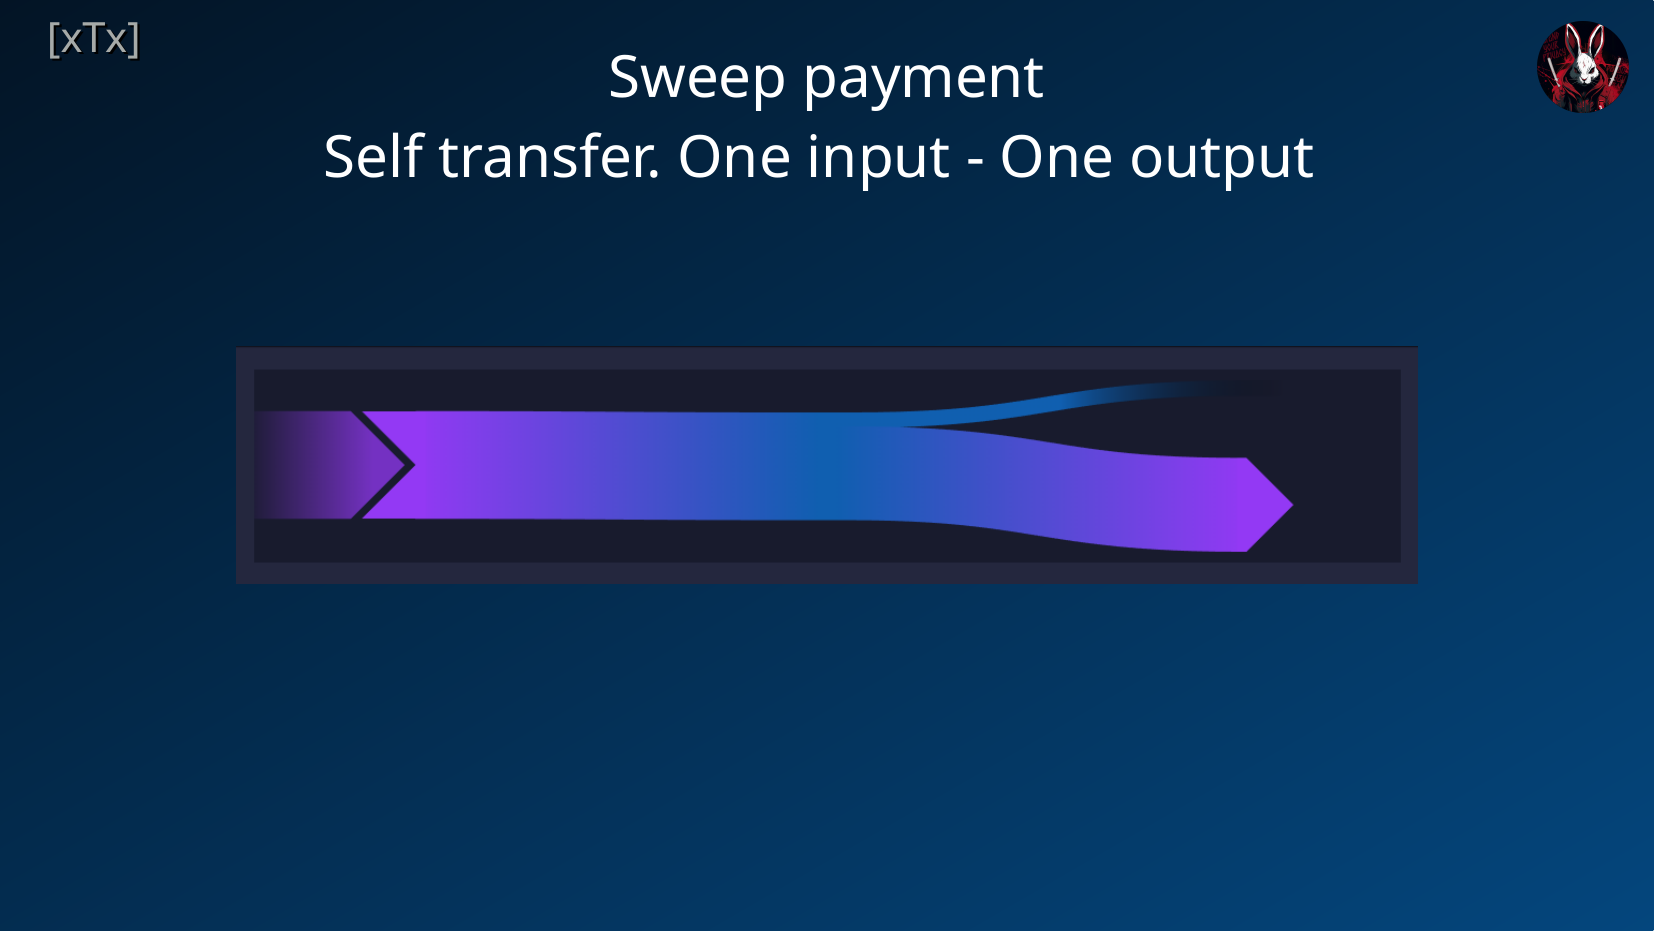

[xTx]
# Sweep payment
Self transfer. One input - One output